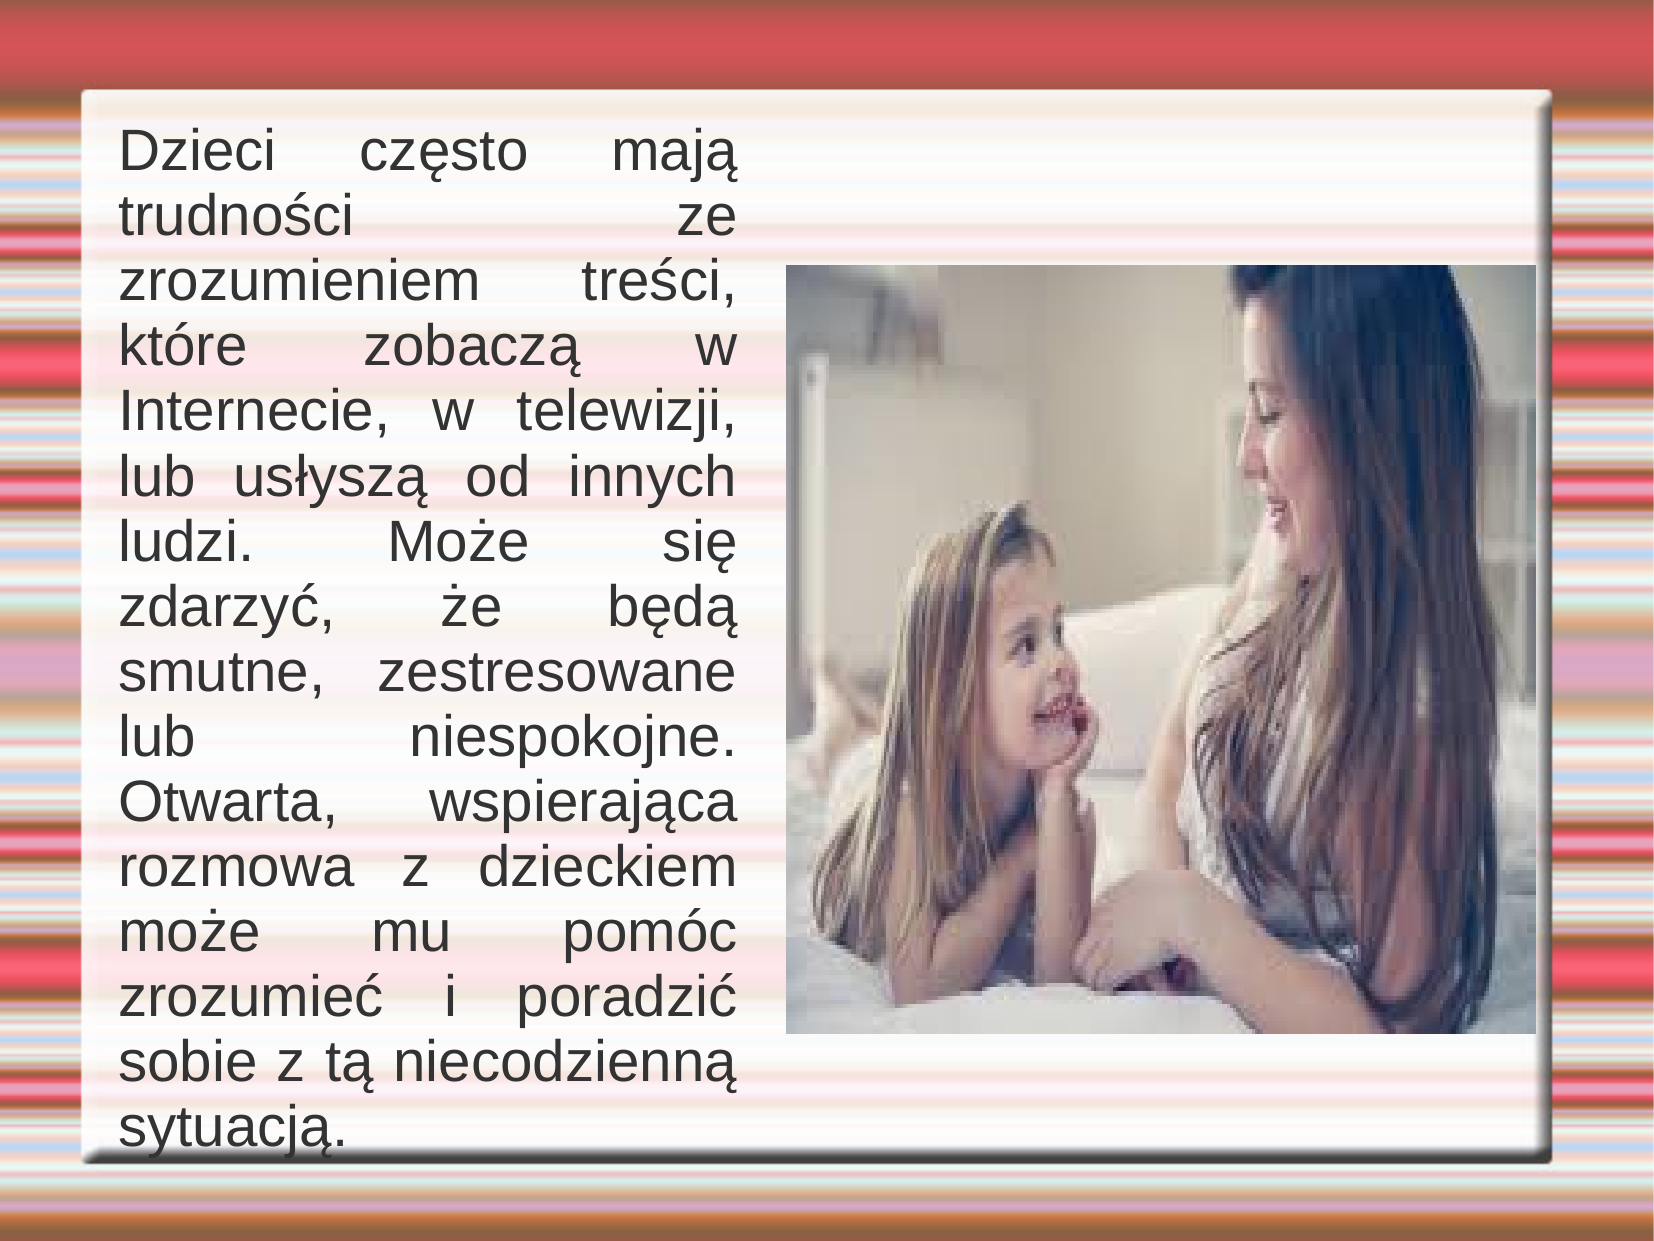

#
Dzieci często mają trudności ze zrozumieniem treści, które zobaczą w Internecie, w telewizji, lub usłyszą od innych ludzi. Może się zdarzyć, że będą smutne, zestresowane lub niespokojne. Otwarta, wspierająca rozmowa z dzieckiem może mu pomóc zrozumieć i poradzić sobie z tą niecodzienną sytuacją.